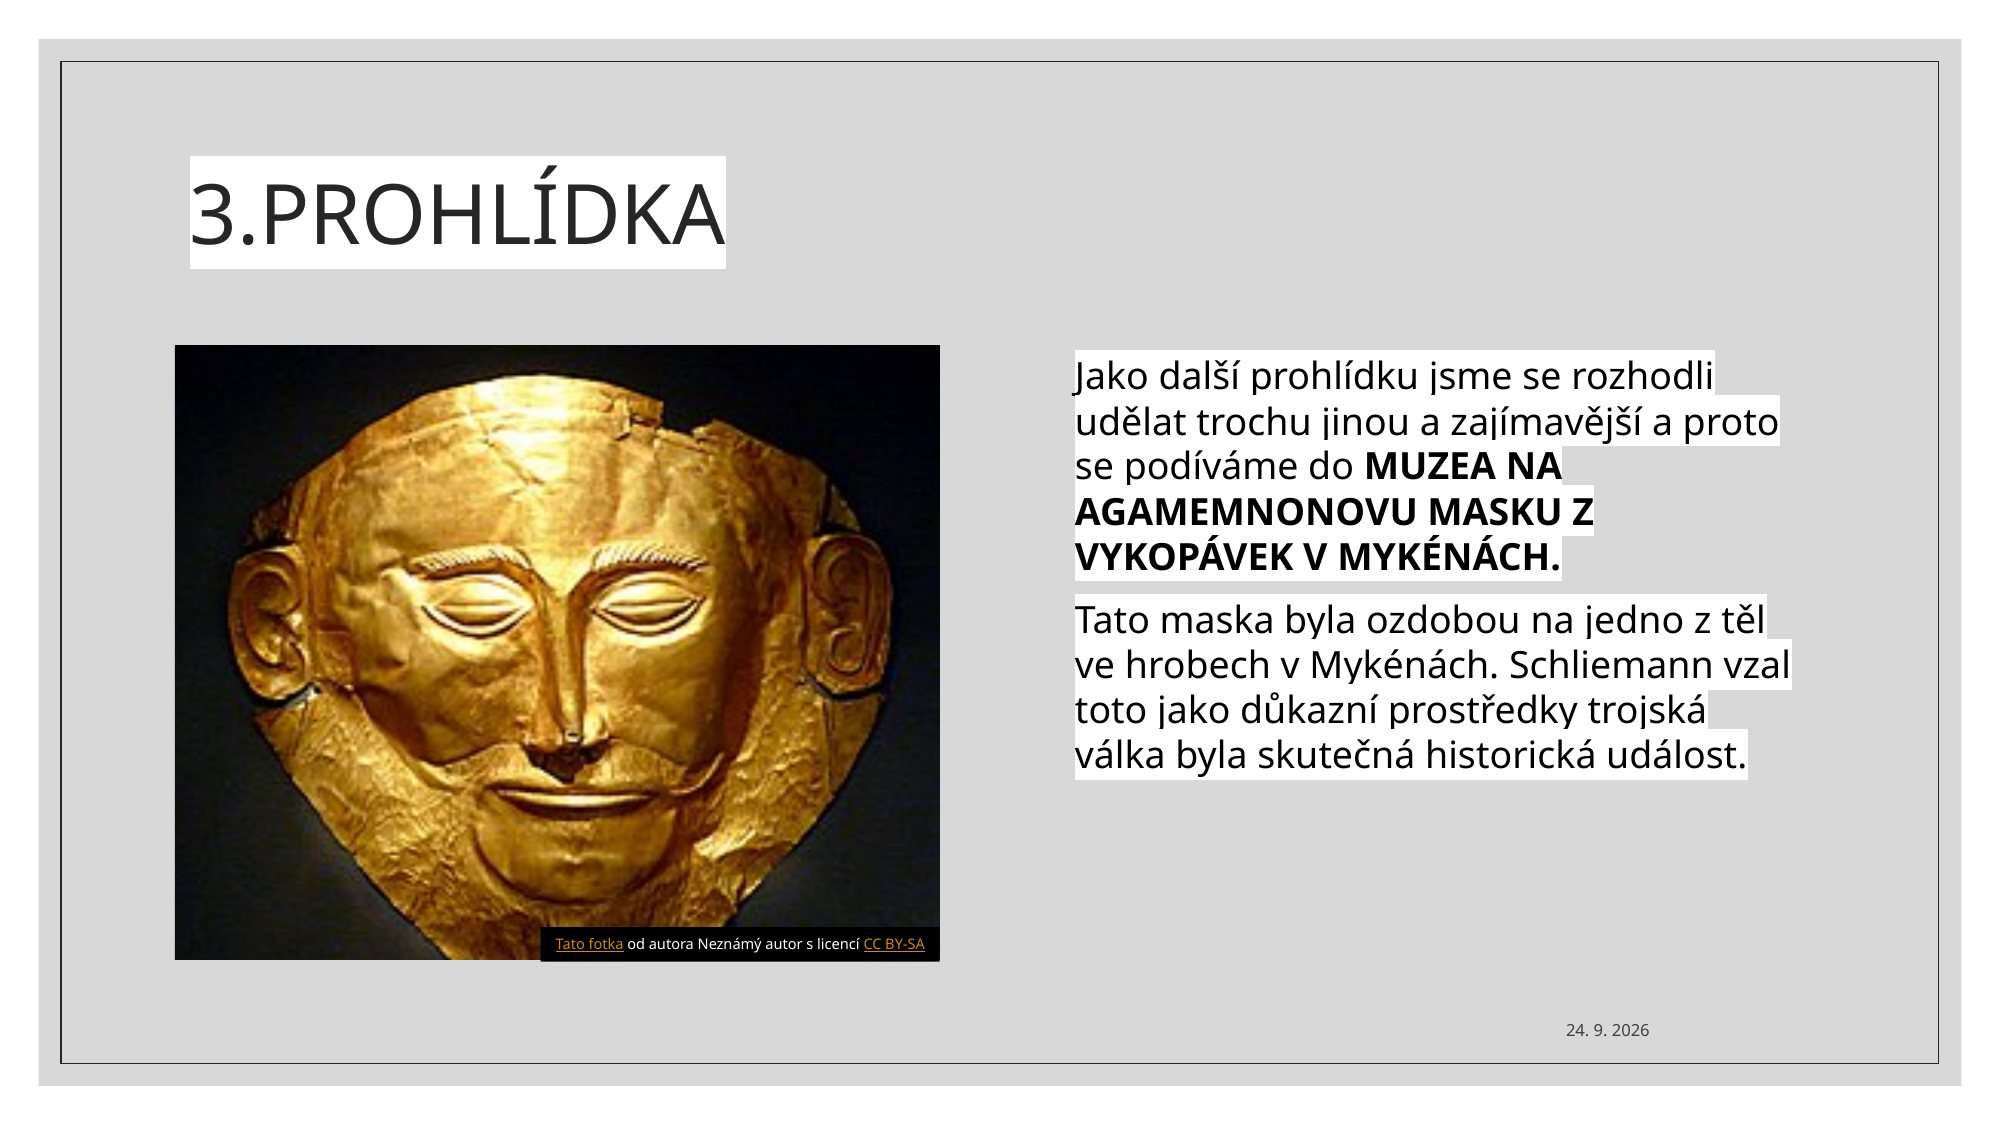

# 3.PROHLÍDKA
Jako další prohlídku jsme se rozhodli udělat trochu jinou a zajímavější a proto se podíváme do MUZEA NA AGAMEMNONOVU MASKU Z VYKOPÁVEK V MYKÉNÁCH.
Tato maska byla ozdobou na jedno z těl ve hrobech v Mykénách. Schliemann vzal toto jako důkazní prostředky trojská válka byla skutečná historická událost.
Tato fotka od autora Neznámý autor s licencí CC BY-SA